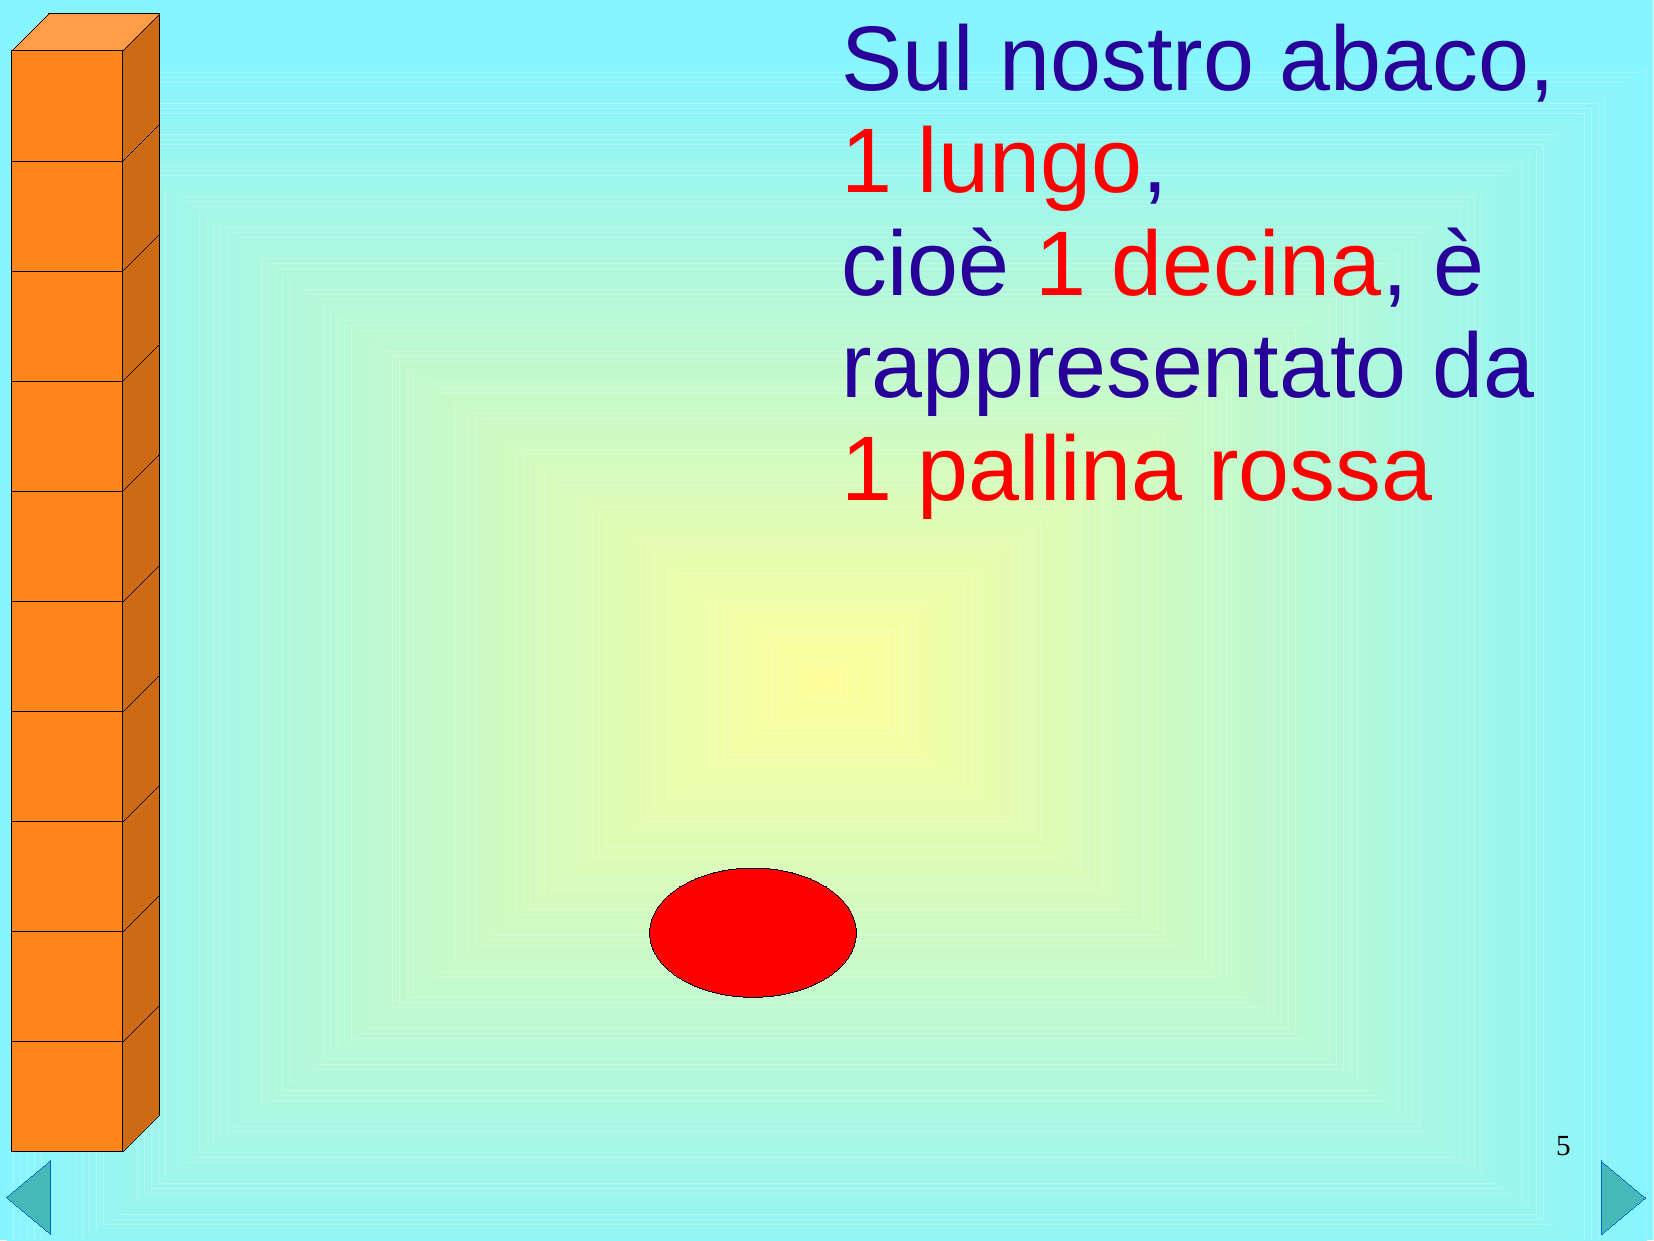

Sul nostro abaco,
1 lungo,
cioè 1 decina, è rappresentato da
1 pallina rossa
5